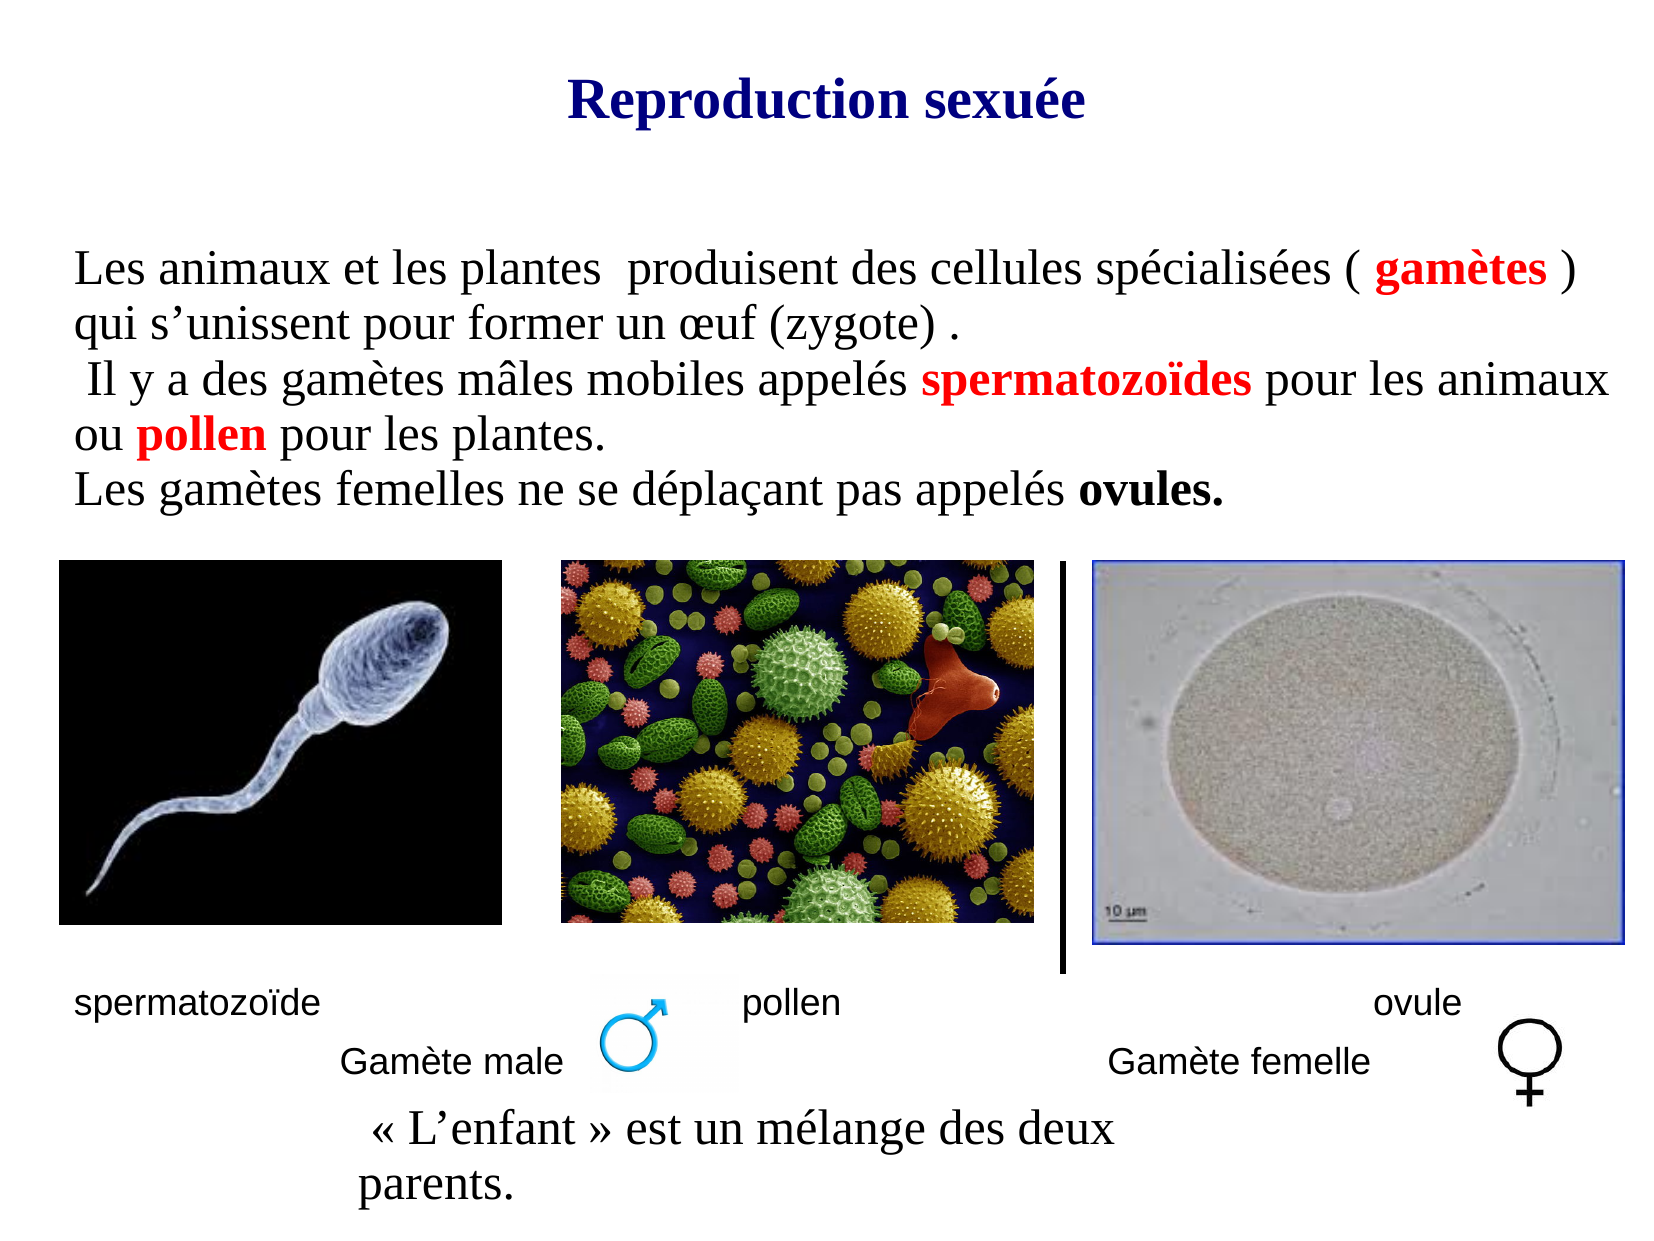

Reproduction sexuée
Les animaux et les plantes produisent des cellules spécialisées ( gamètes ) qui s’unissent pour former un œuf (zygote) .
 Il y a des gamètes mâles mobiles appelés spermatozoïdes pour les animaux ou pollen pour les plantes.
Les gamètes femelles ne se déplaçant pas appelés ovules.
spermatozoïde
pollen
ovule
Gamète male
Gamète femelle
 « L’enfant » est un mélange des deux parents.